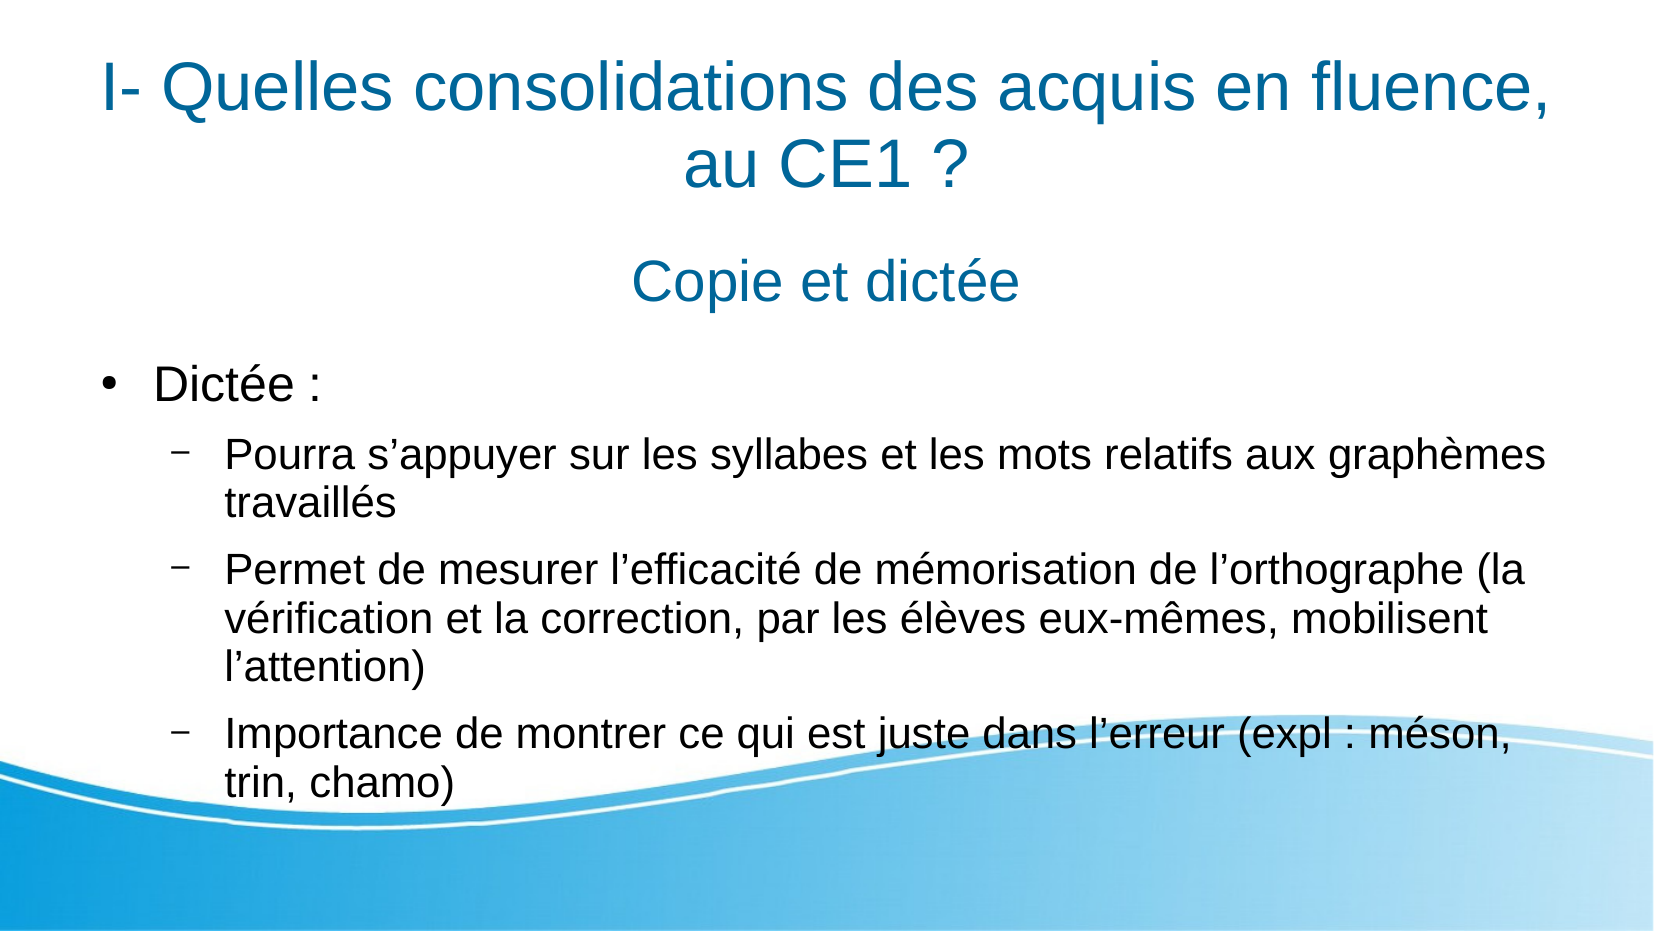

# I- Quelles consolidations des acquis en fluence, au CE1 ?
Copie et dictée
Dictée :
Pourra s’appuyer sur les syllabes et les mots relatifs aux graphèmes travaillés
Permet de mesurer l’efficacité de mémorisation de l’orthographe (la vérification et la correction, par les élèves eux-mêmes, mobilisent l’attention)
Importance de montrer ce qui est juste dans l’erreur (expl : méson, trin, chamo)